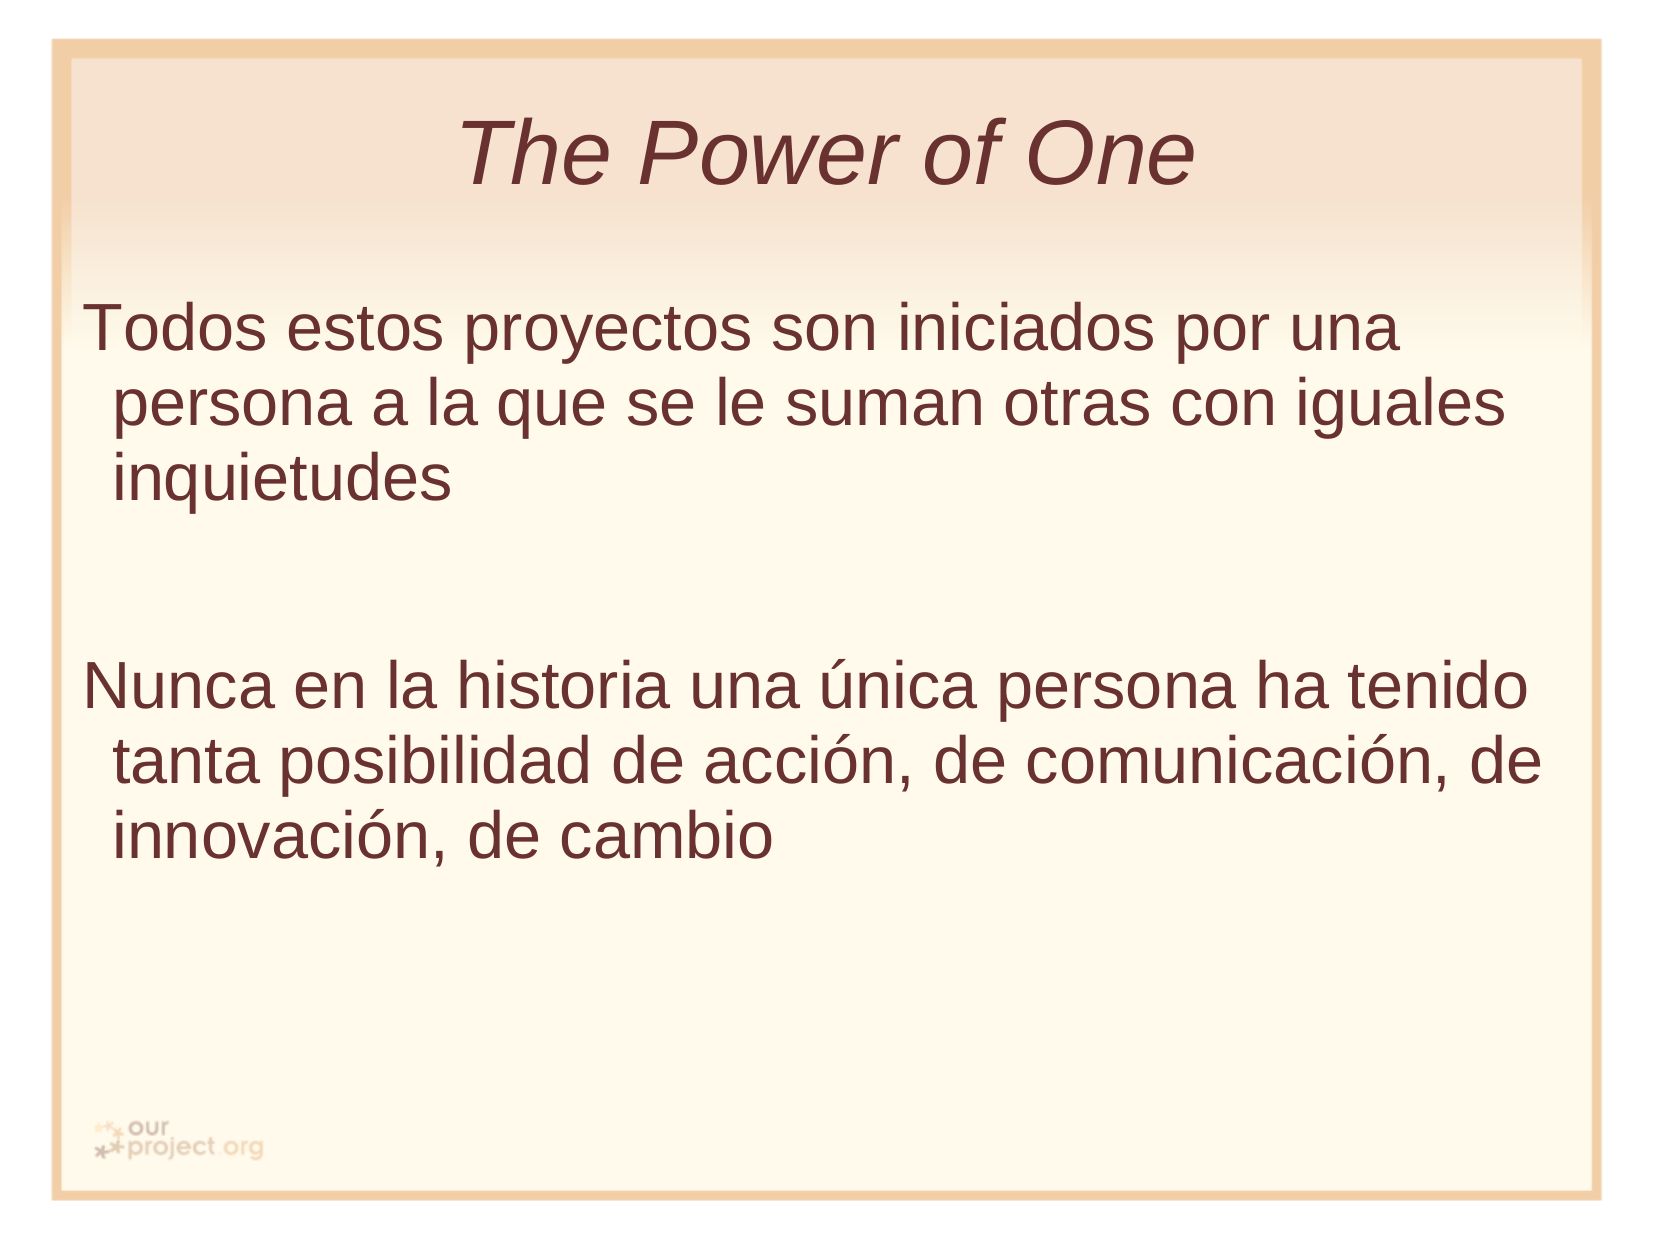

# The Power of One
Todos estos proyectos son iniciados por una persona a la que se le suman otras con iguales inquietudes
Nunca en la historia una única persona ha tenido tanta posibilidad de acción, de comunicación, de innovación, de cambio